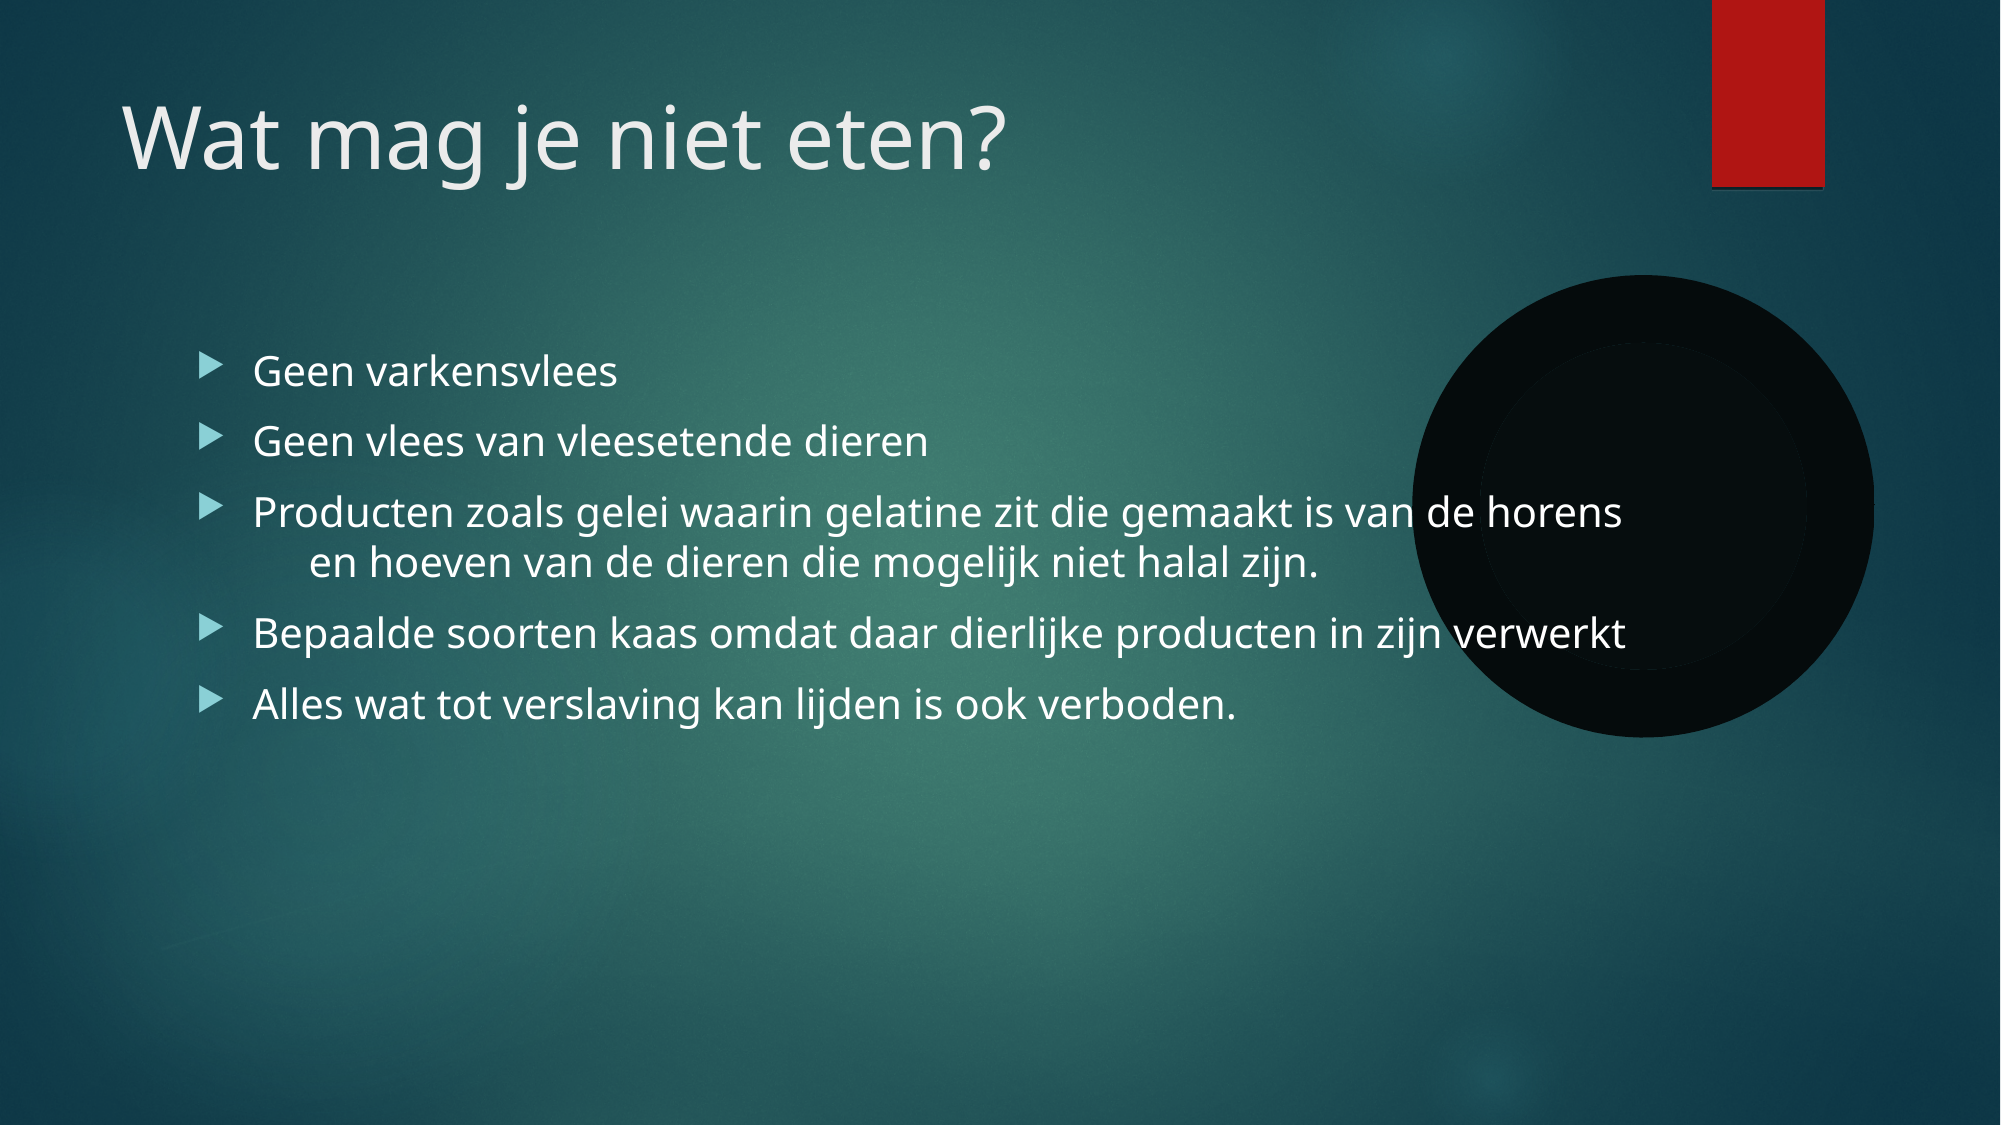

# Wat mag je niet eten?
Geen varkensvlees
Geen vlees van vleesetende dieren
Producten zoals gelei waarin gelatine zit die gemaakt is van de horens en hoeven van de dieren die mogelijk niet halal zijn.
Bepaalde soorten kaas omdat daar dierlijke producten in zijn verwerkt
Alles wat tot verslaving kan lijden is ook verboden.